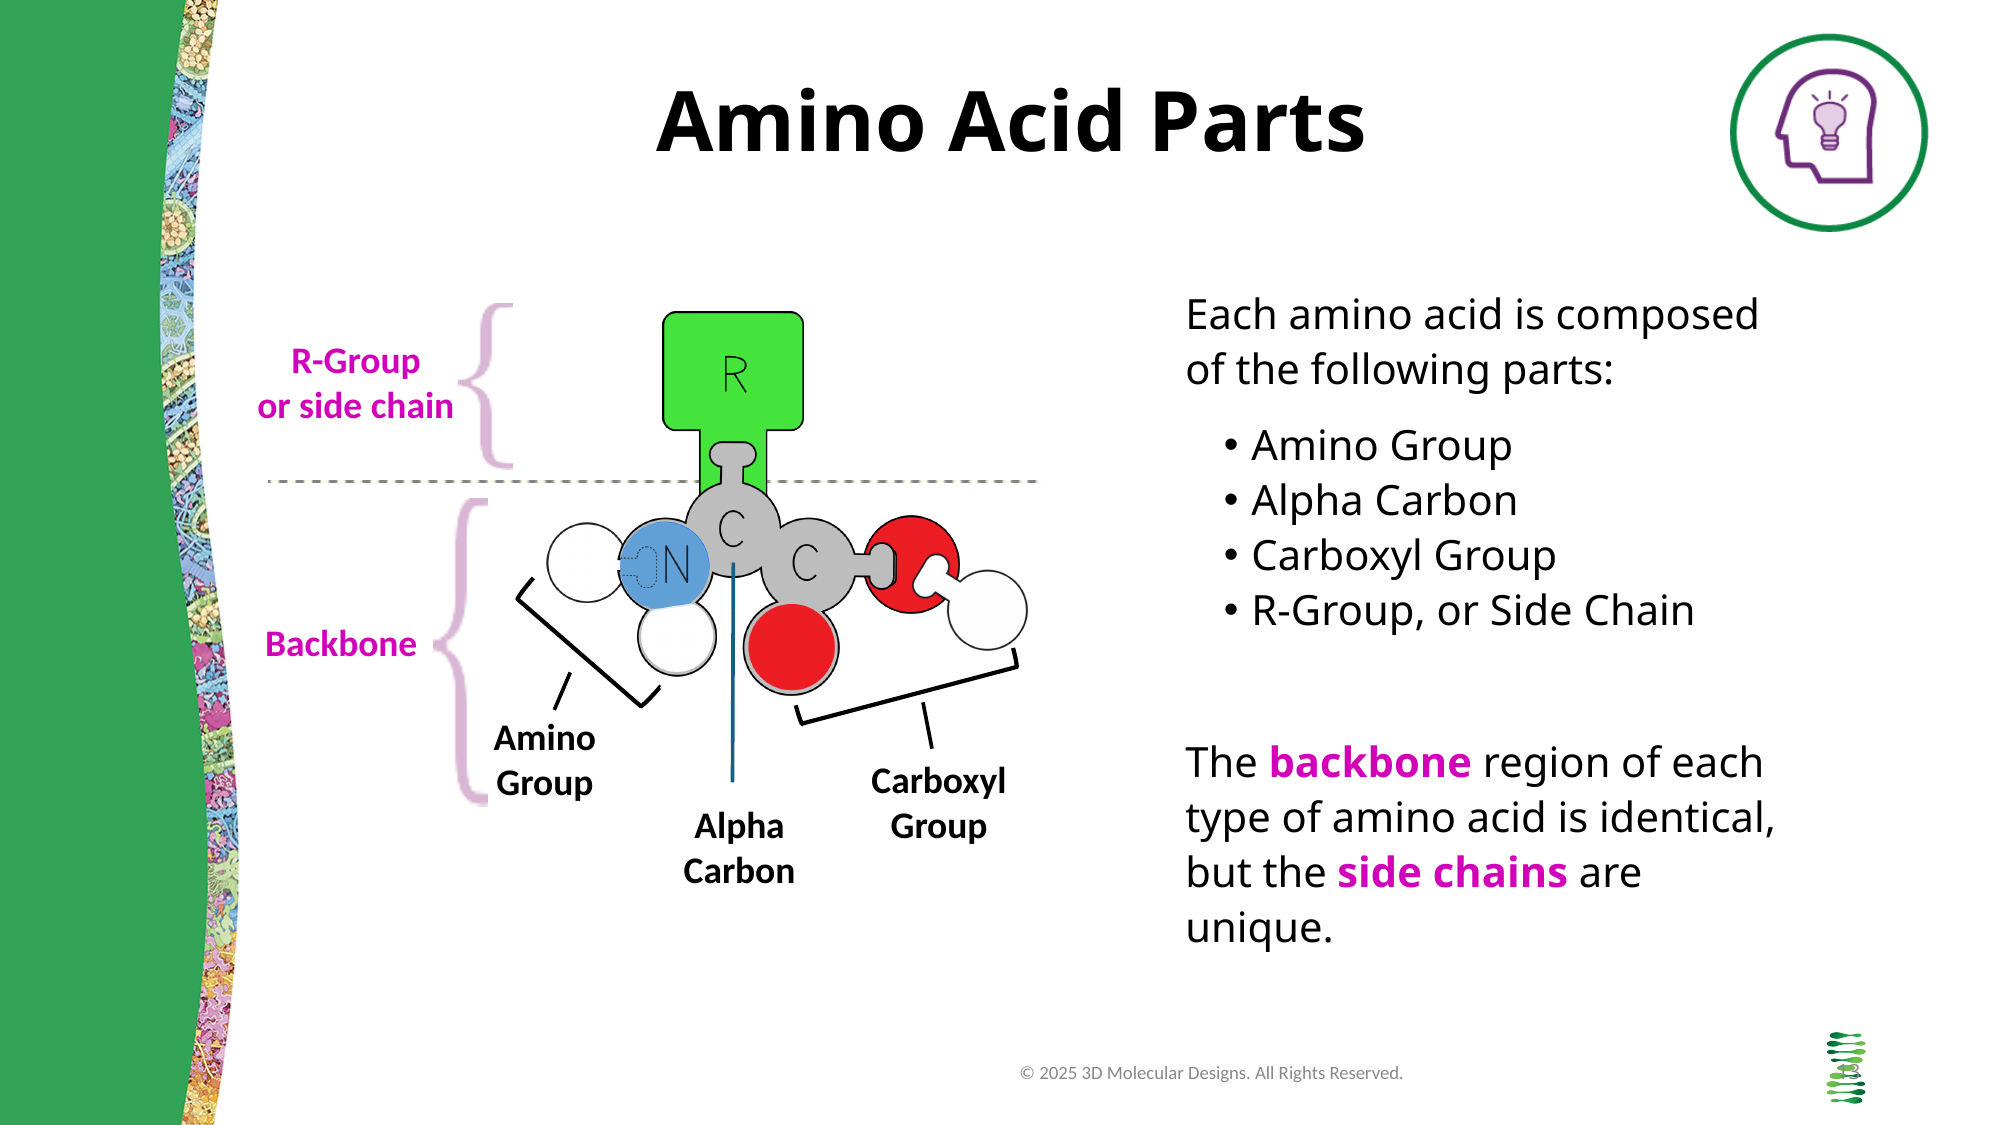

Amino Acid Parts
Each amino acid is composed of the following parts:
Amino Group
Alpha Carbon
Carboxyl Group
R-Group, or Side Chain
The backbone region of each type of amino acid is identical, but the side chains are unique.
R-Group
or side chain
Backbone
Amino
Group
Carboxyl Group
Alpha
Carbon